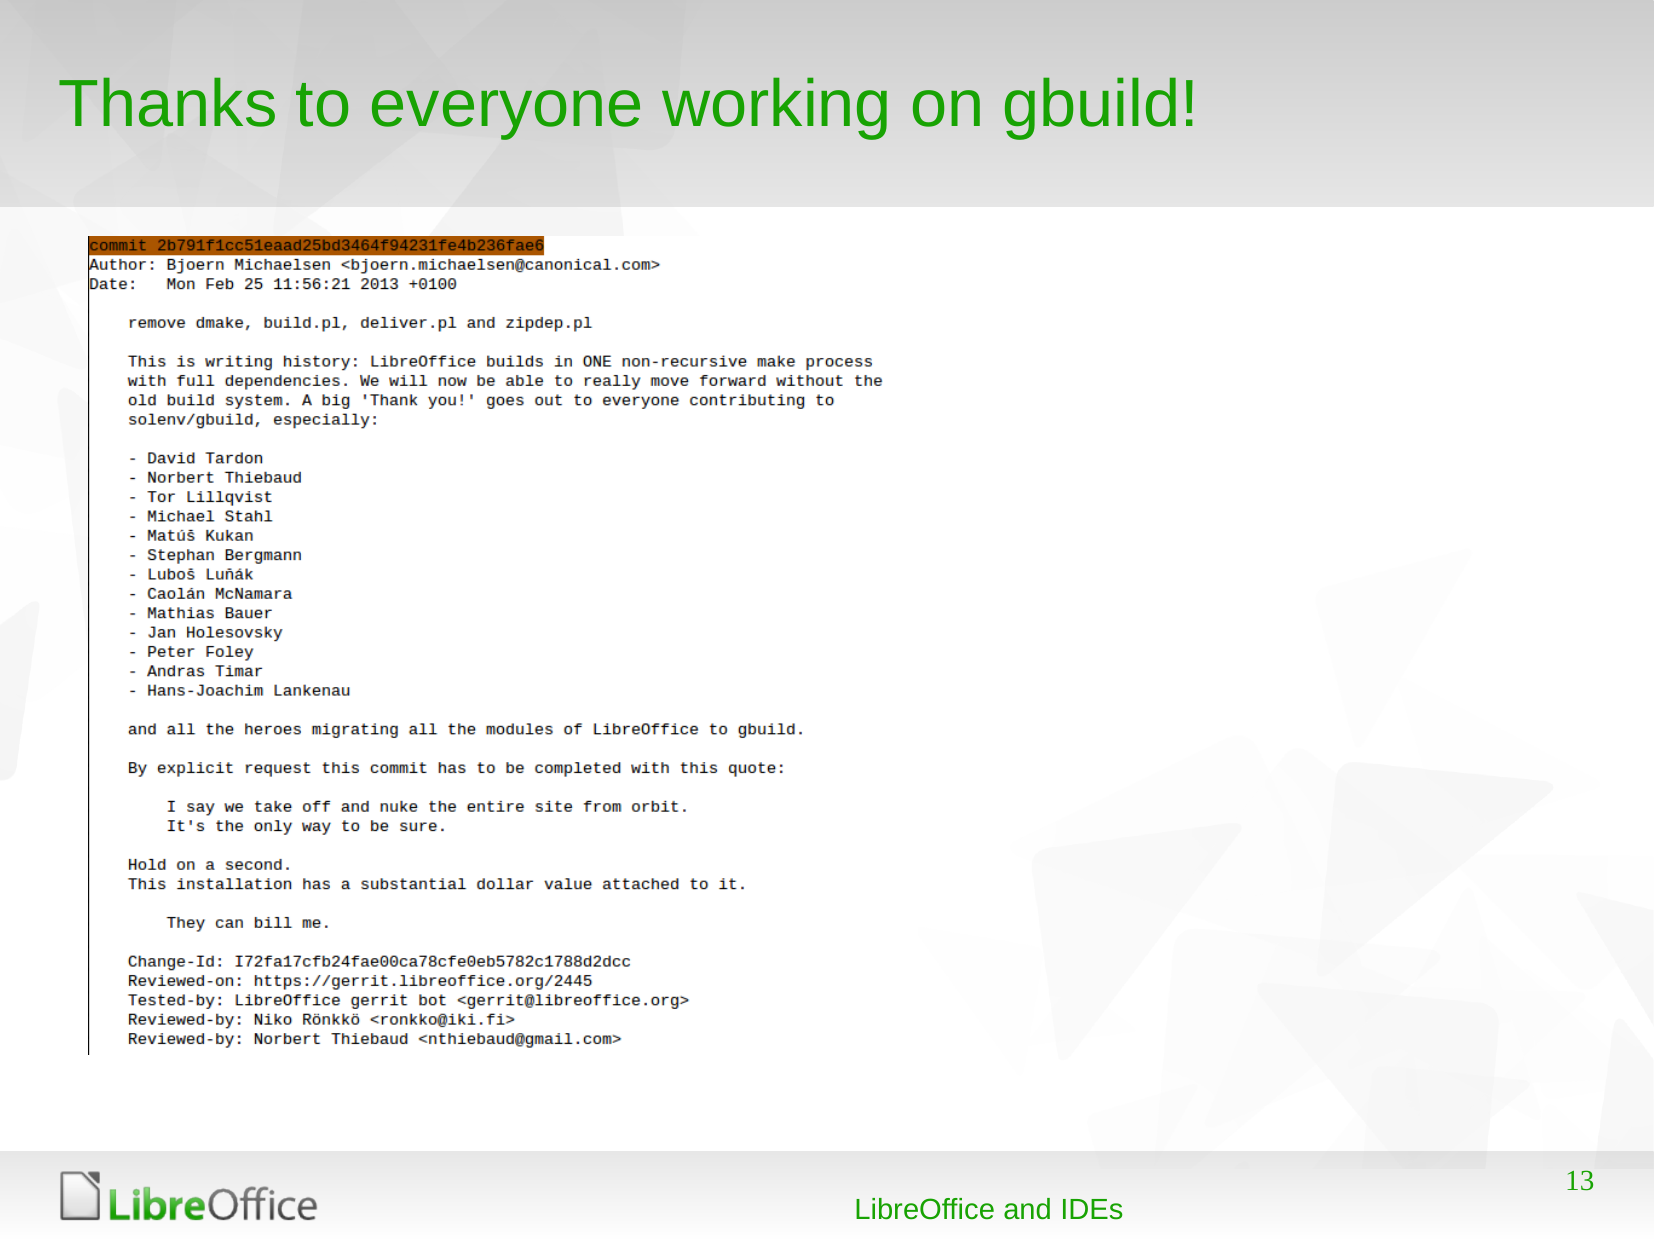

# Thanks to everyone working on gbuild!
13